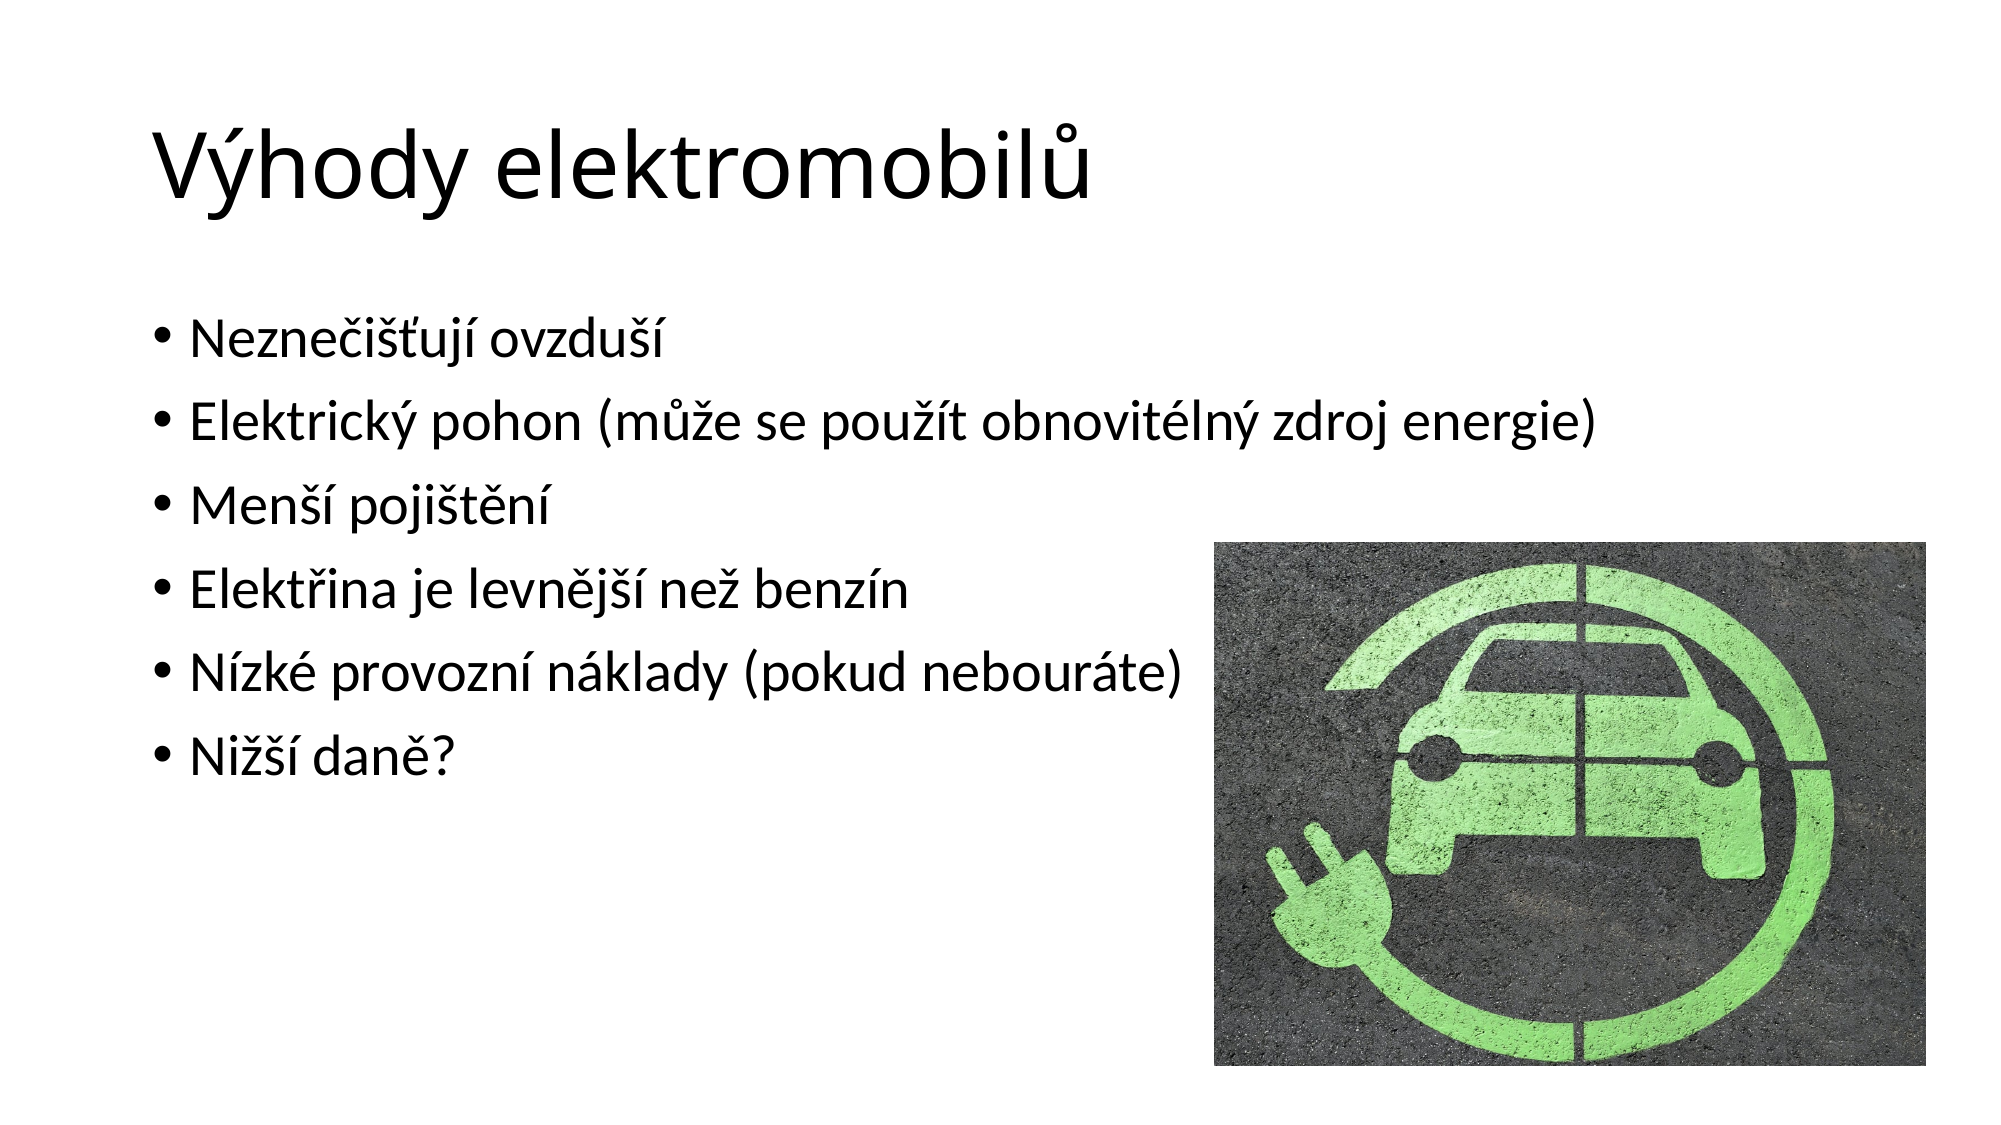

# Výhody elektromobilů
Neznečišťují ovzduší
Elektrický pohon (může se použít obnovitélný zdroj energie)
Menší pojištění
Elektřina je levnější než benzín
Nízké provozní náklady (pokud nebouráte)
Nižší daně?